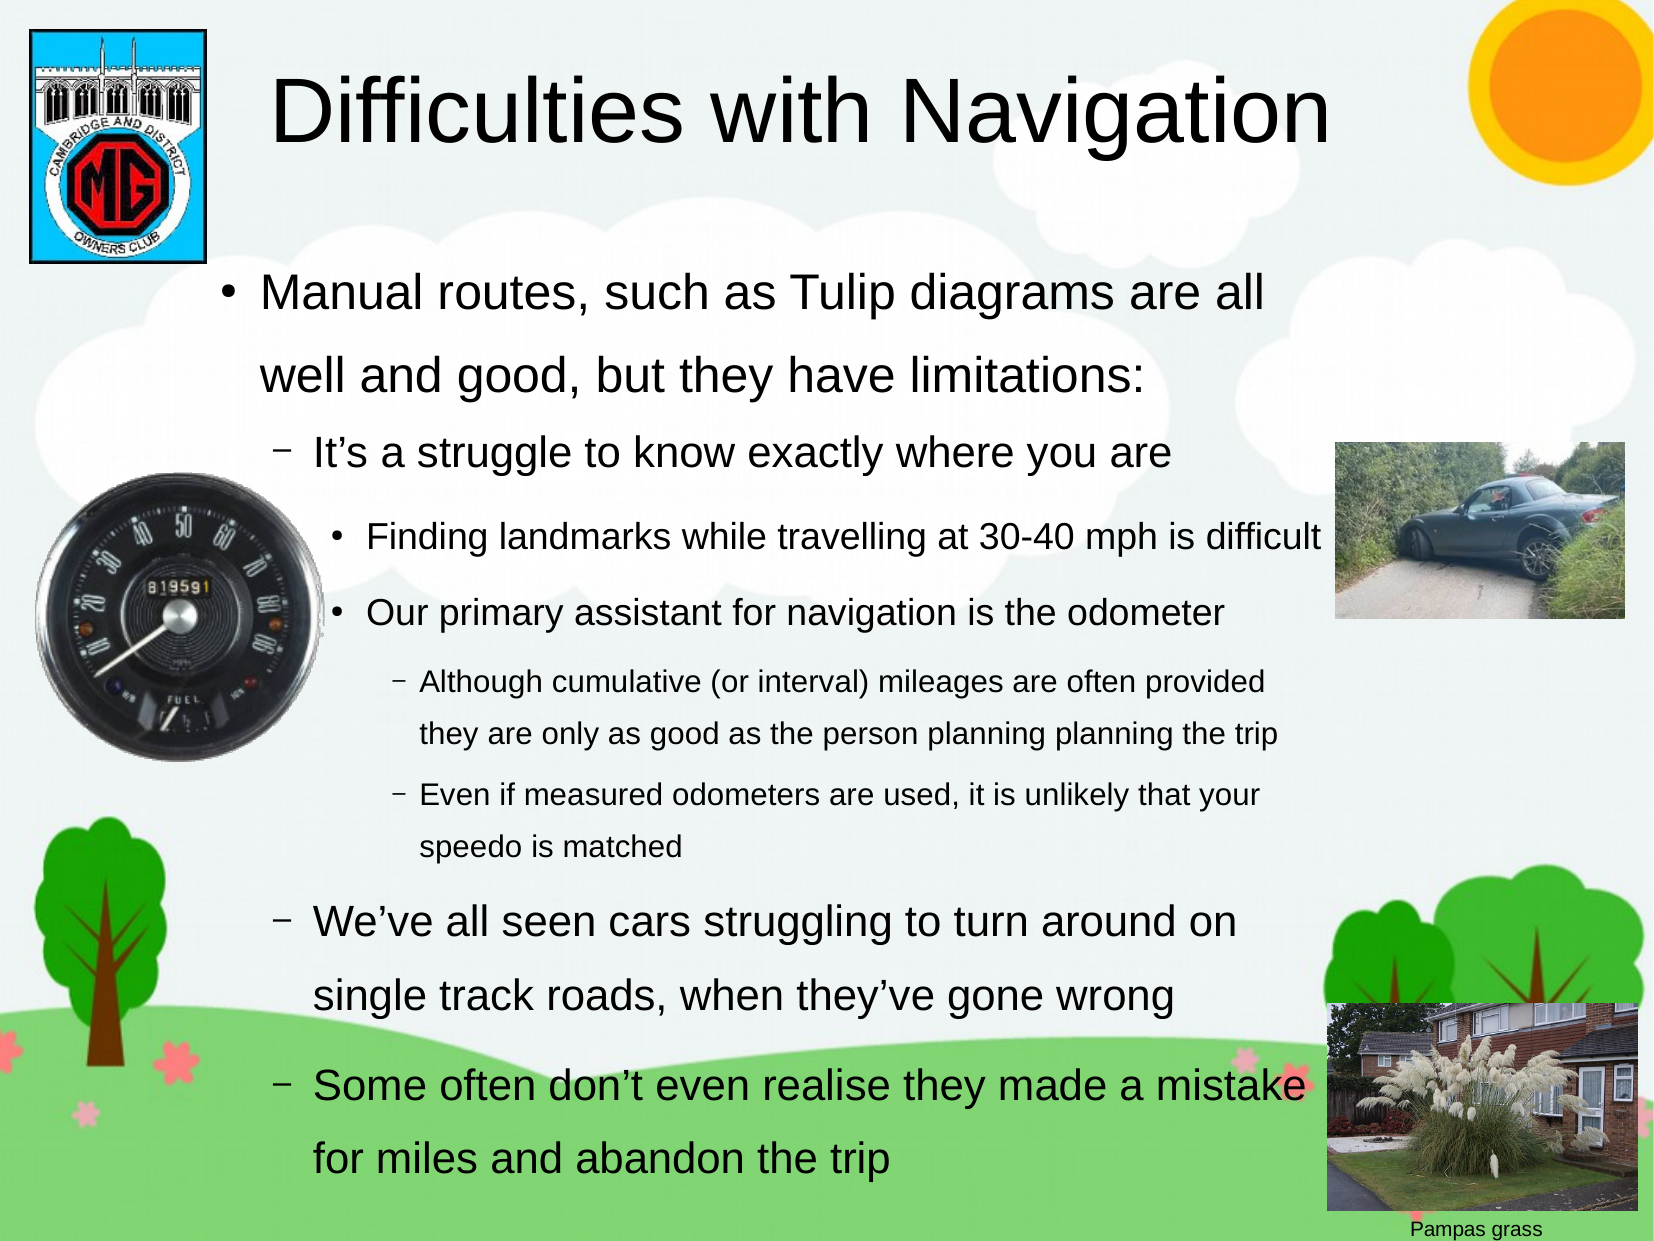

Difficulties with Navigation
# Manual routes, such as Tulip diagrams are all well and good, but they have limitations:
It’s a struggle to know exactly where you are
Finding landmarks while travelling at 30-40 mph is difficult
Our primary assistant for navigation is the odometer
Although cumulative (or interval) mileages are often provided they are only as good as the person planning planning the trip
Even if measured odometers are used, it is unlikely that your speedo is matched
We’ve all seen cars struggling to turn around on single track roads, when they’ve gone wrong
Some often don’t even realise they made a mistake for miles and abandon the trip
Pampas grass